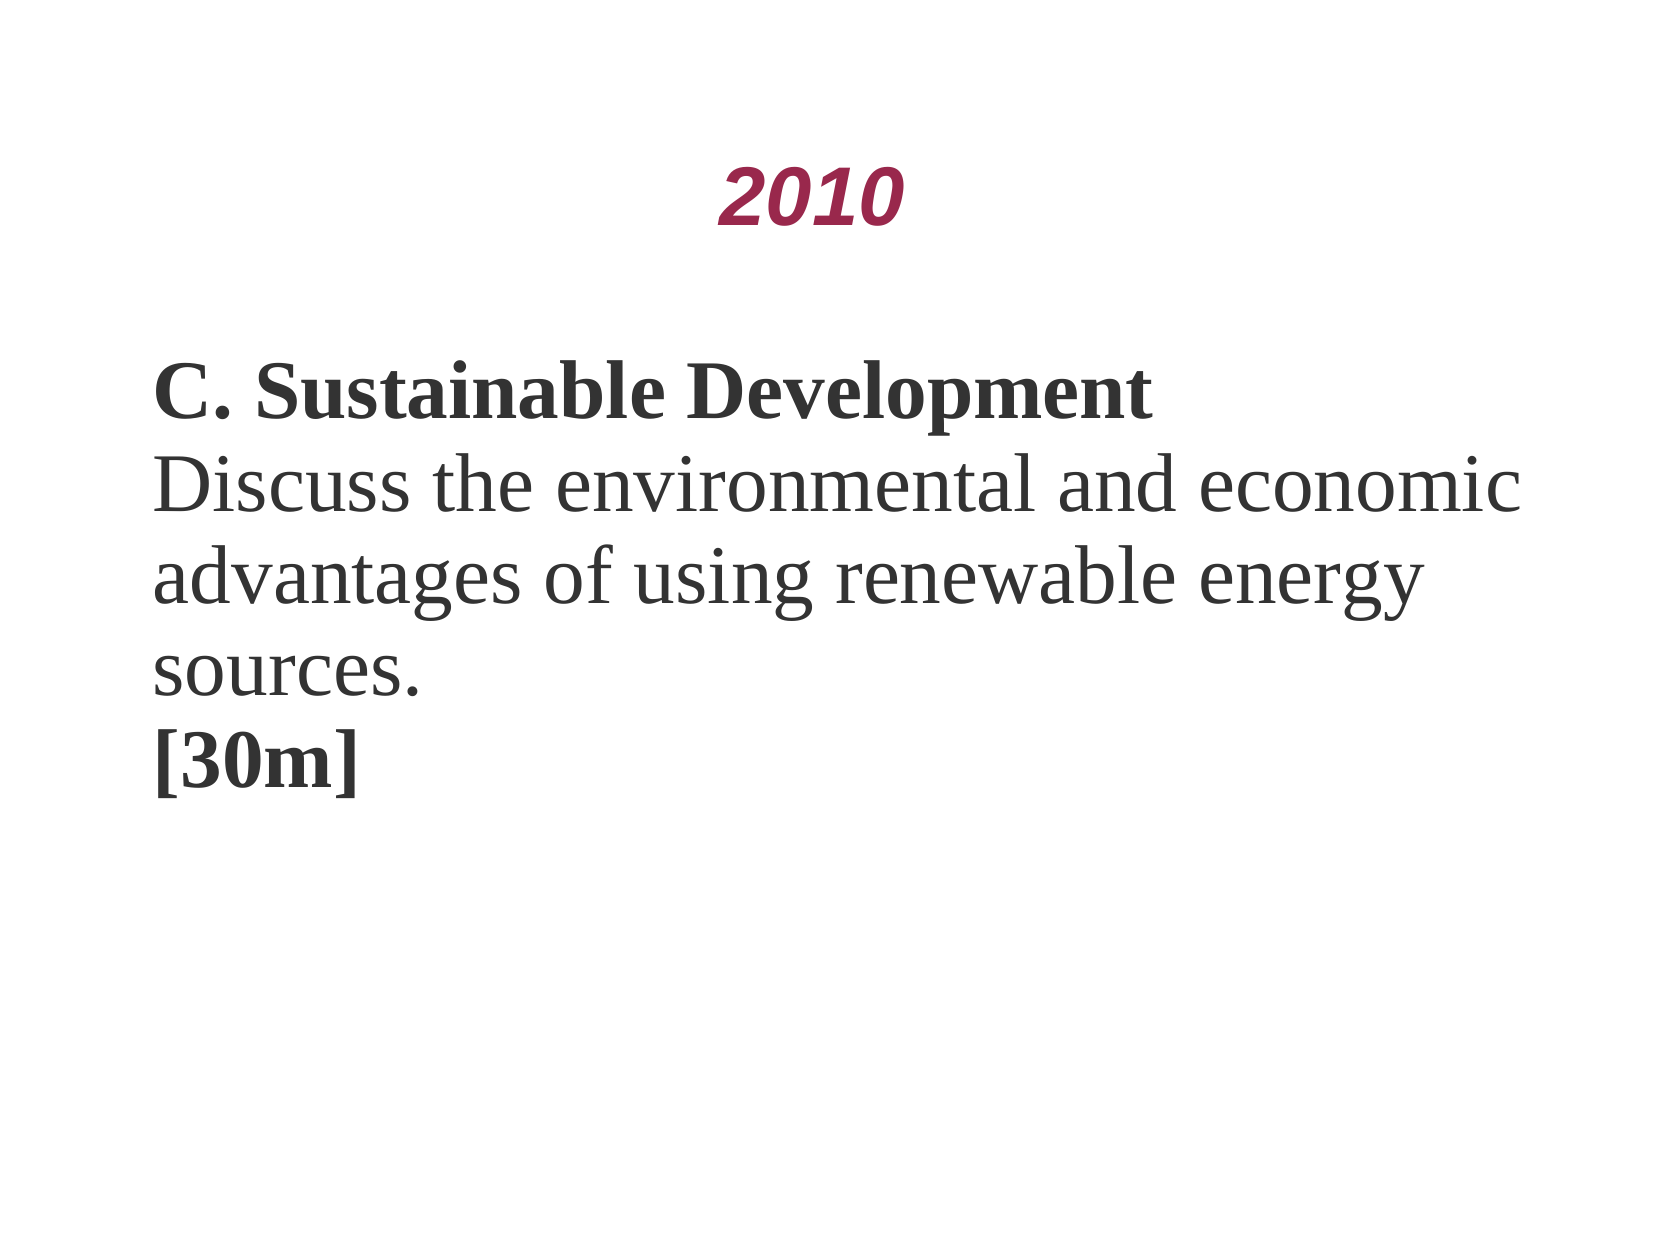

# 2010
C. Sustainable Development
Discuss the environmental and economic advantages of using renewable energy sources.
[30m]